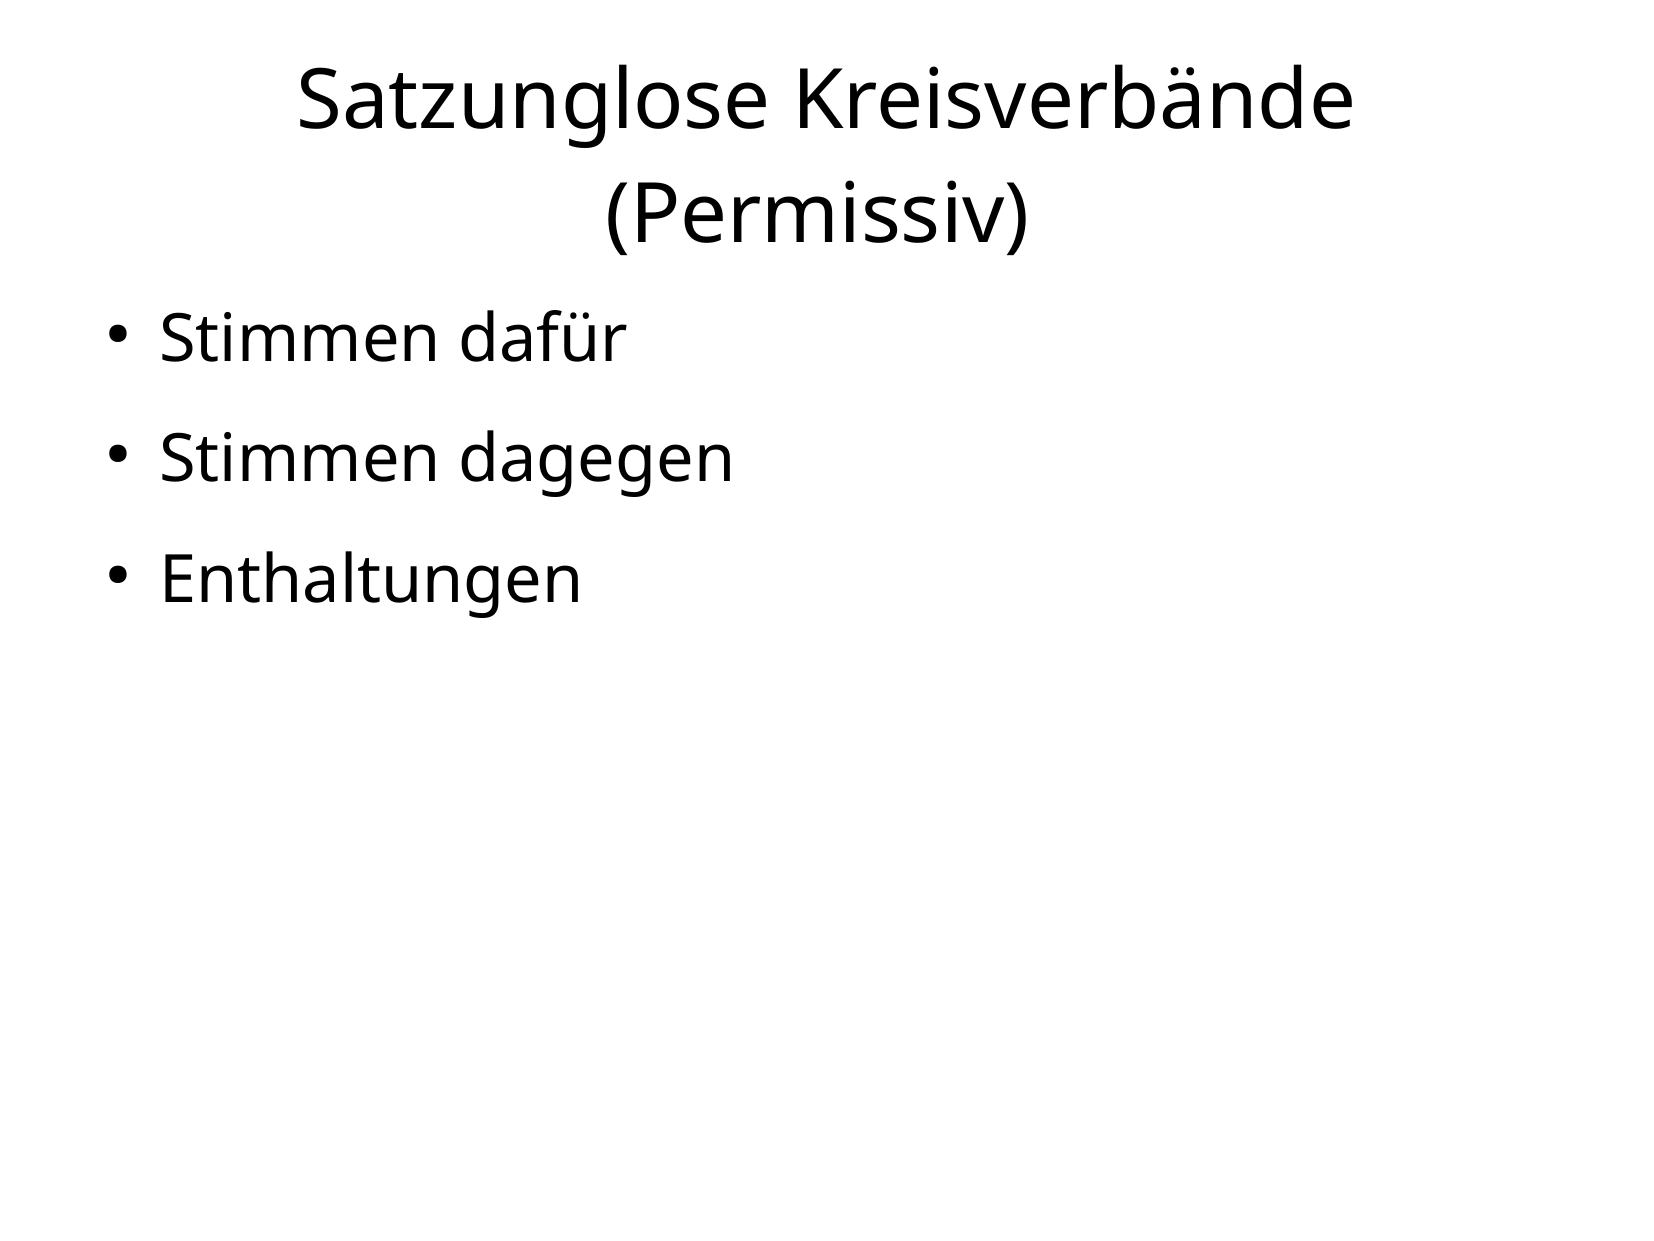

# Satzunglose Kreisverbände (Permissiv)
Stimmen dafür
Stimmen dagegen
Enthaltungen